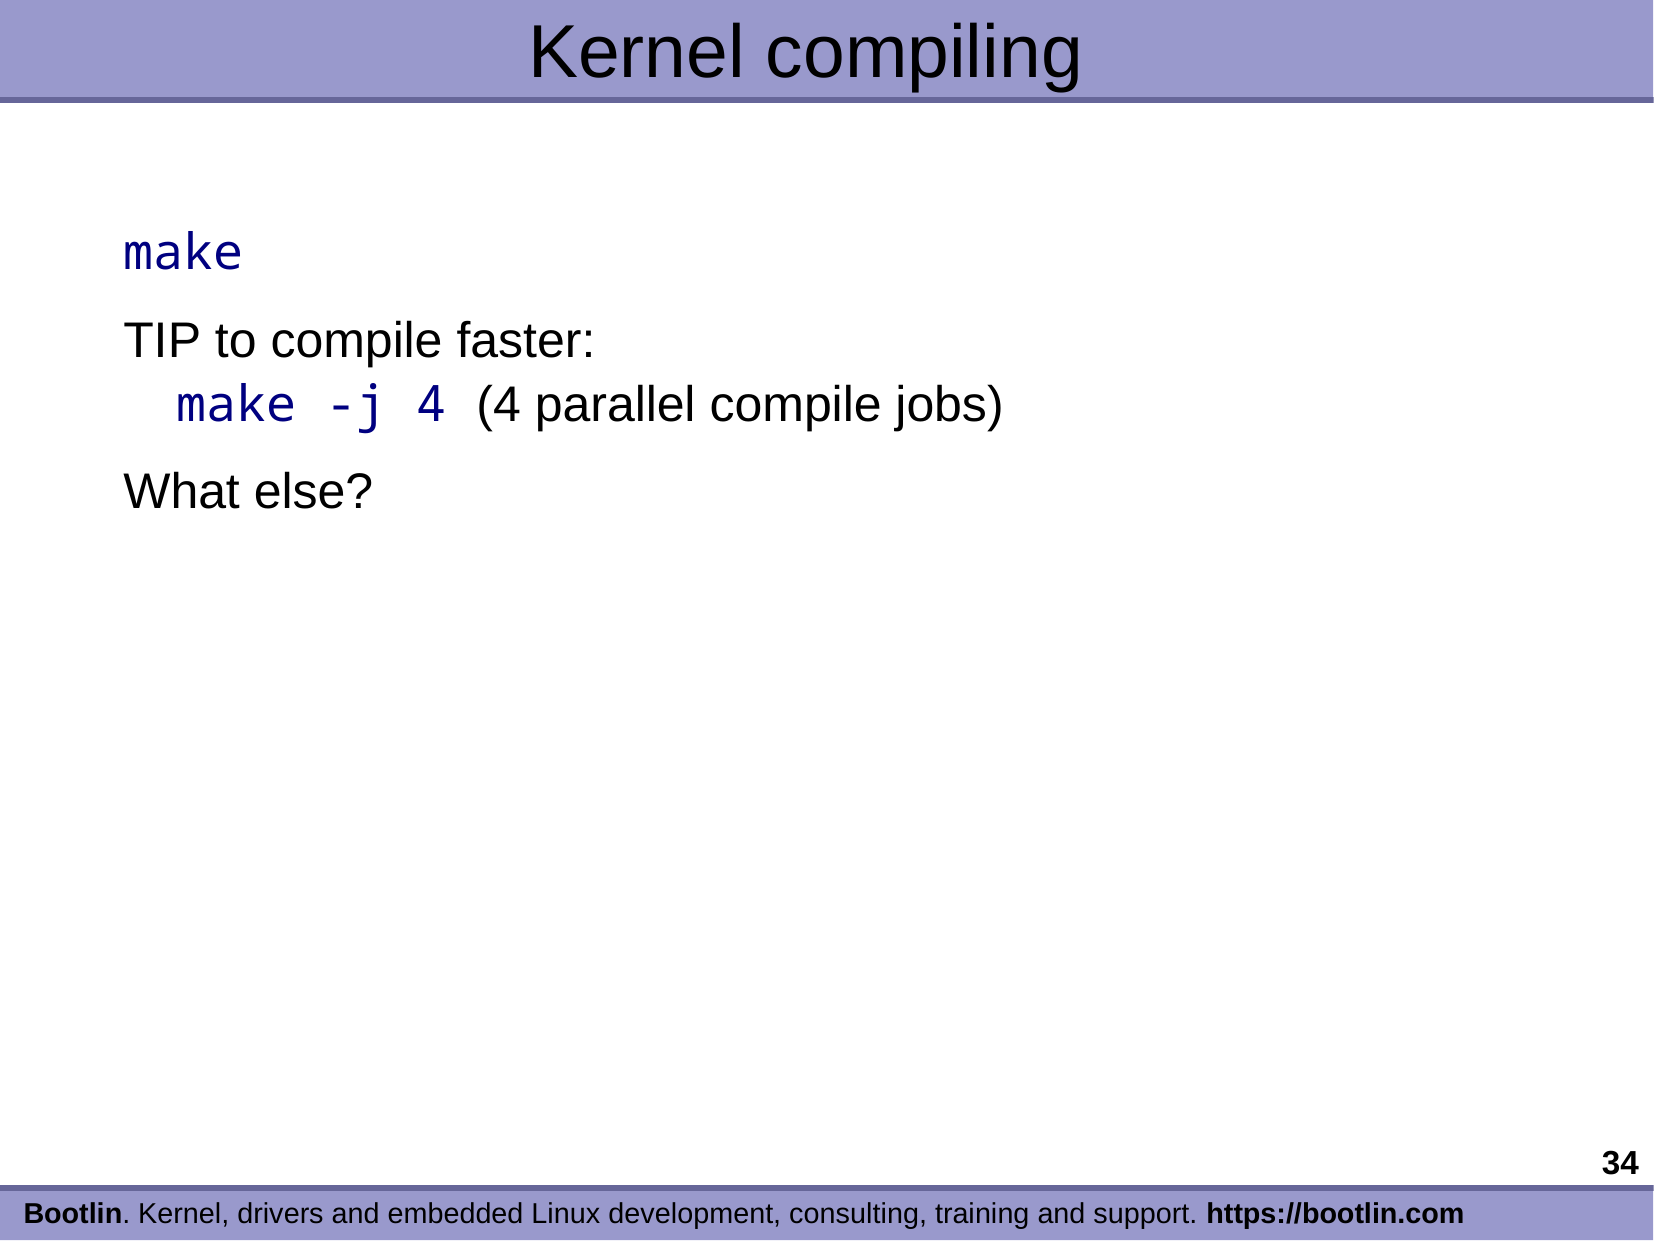

# Kernel compiling
make
TIP to compile faster:
make -j 4 (4 parallel compile jobs)
What else?